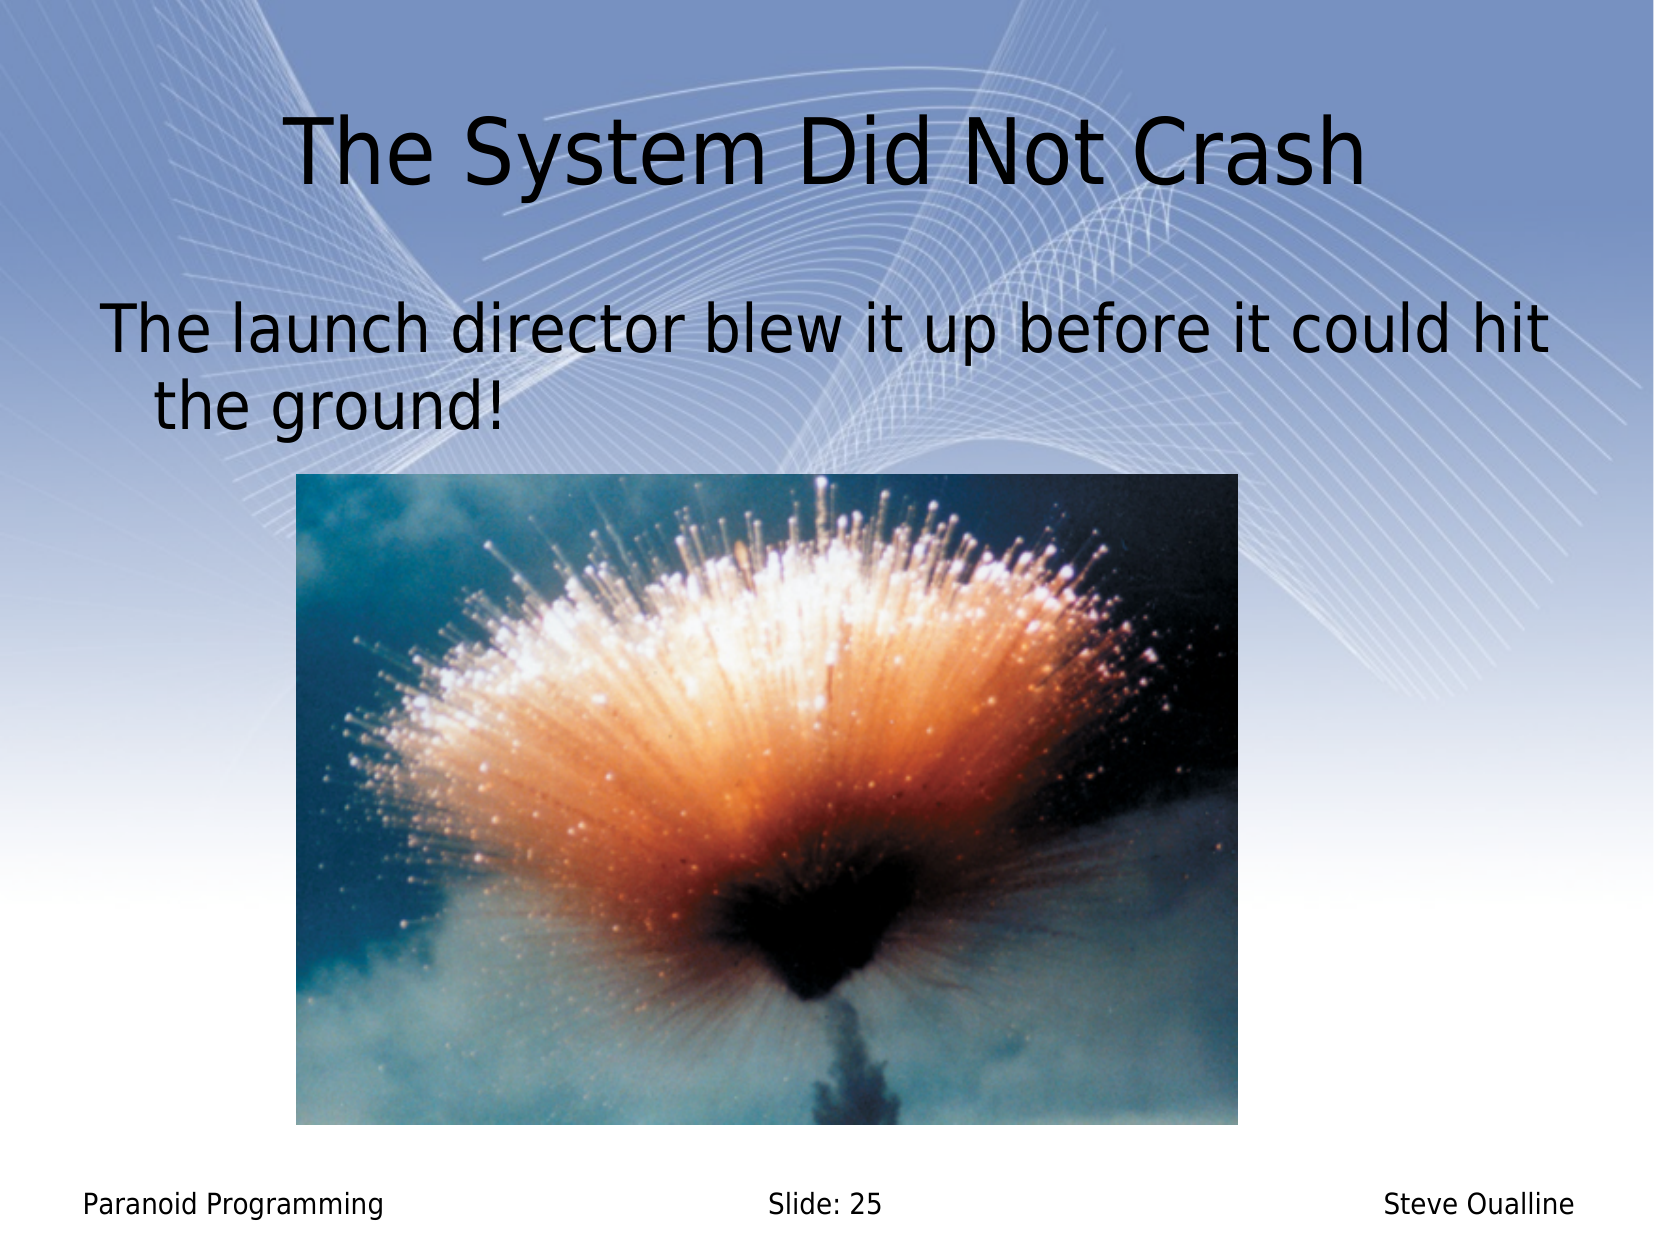

# The System Did Not Crash
The launch director blew it up before it could hit the ground!
Paranoid Programming
Steve Oualline
25